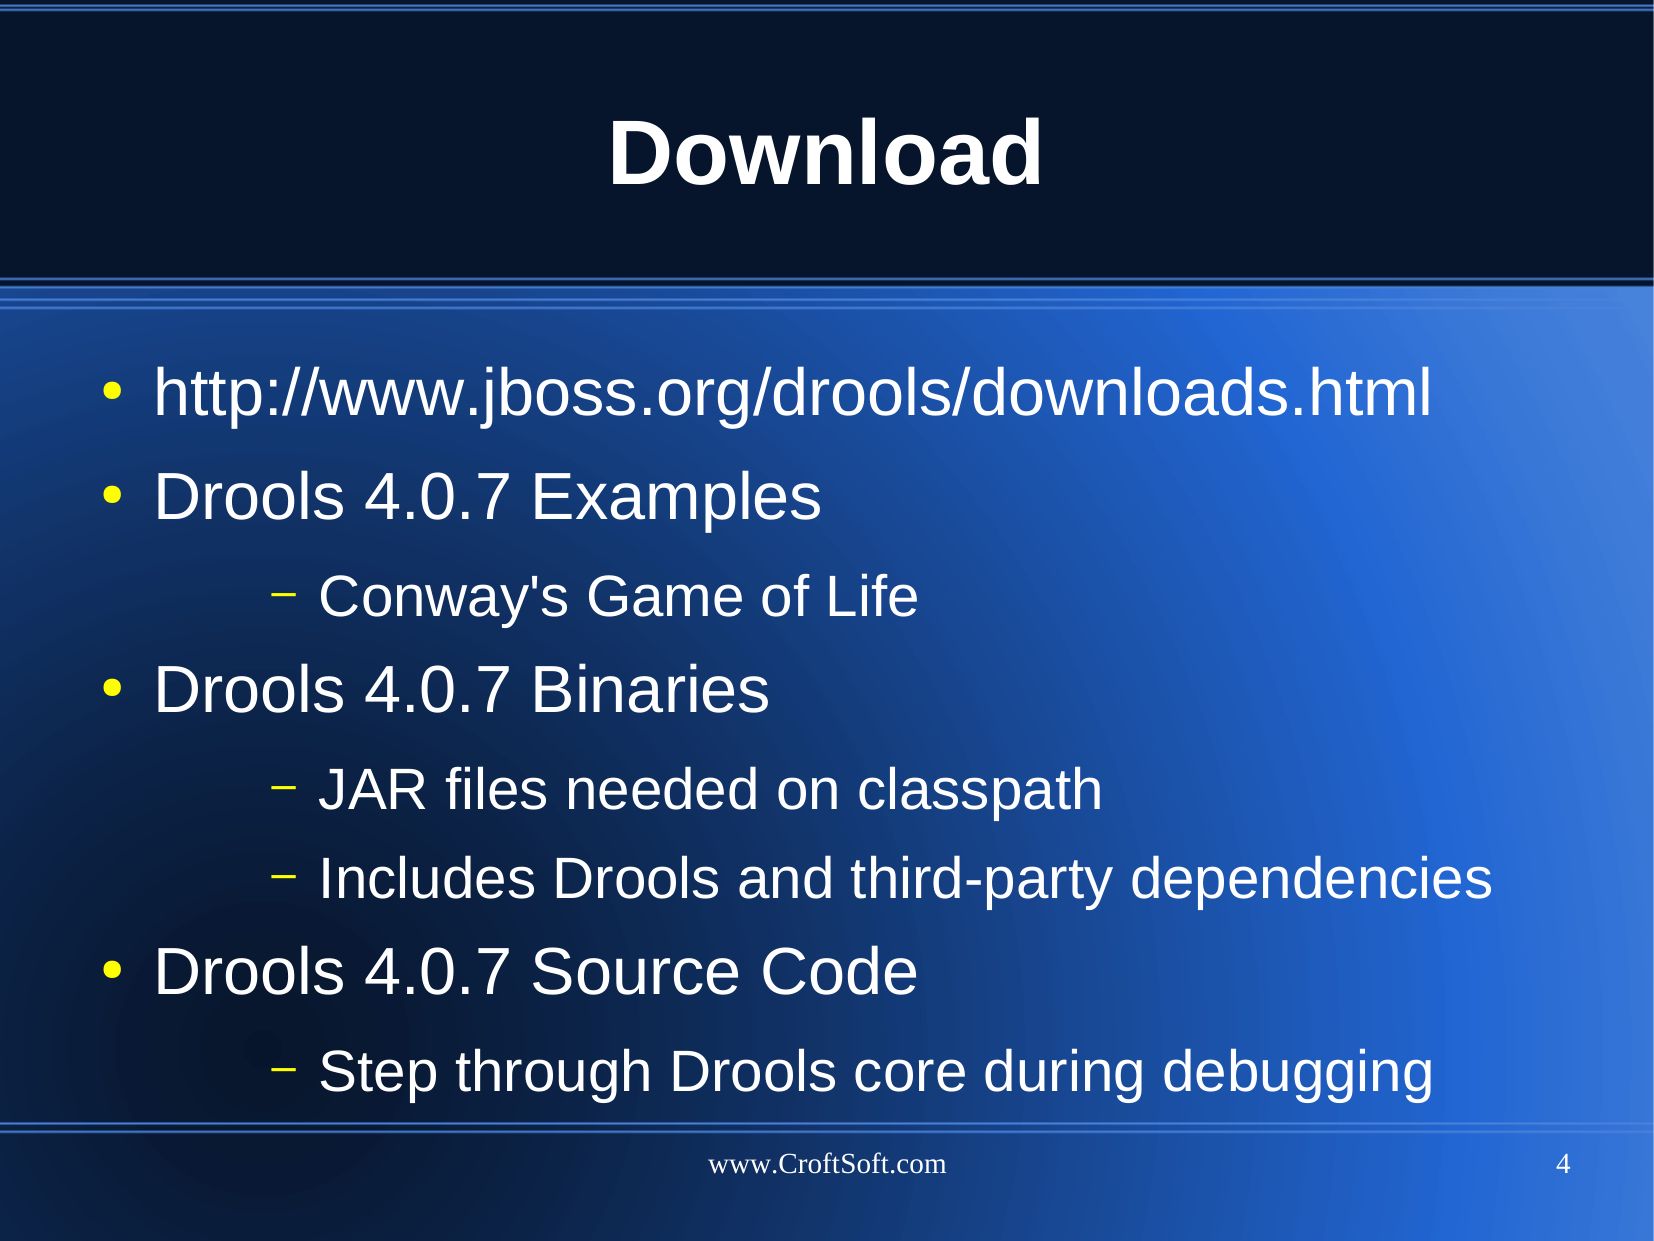

# Download
http://www.jboss.org/drools/downloads.html
Drools 4.0.7 Examples
Conway's Game of Life
Drools 4.0.7 Binaries
JAR files needed on classpath
Includes Drools and third-party dependencies
Drools 4.0.7 Source Code
Step through Drools core during debugging
www.CroftSoft.com
4